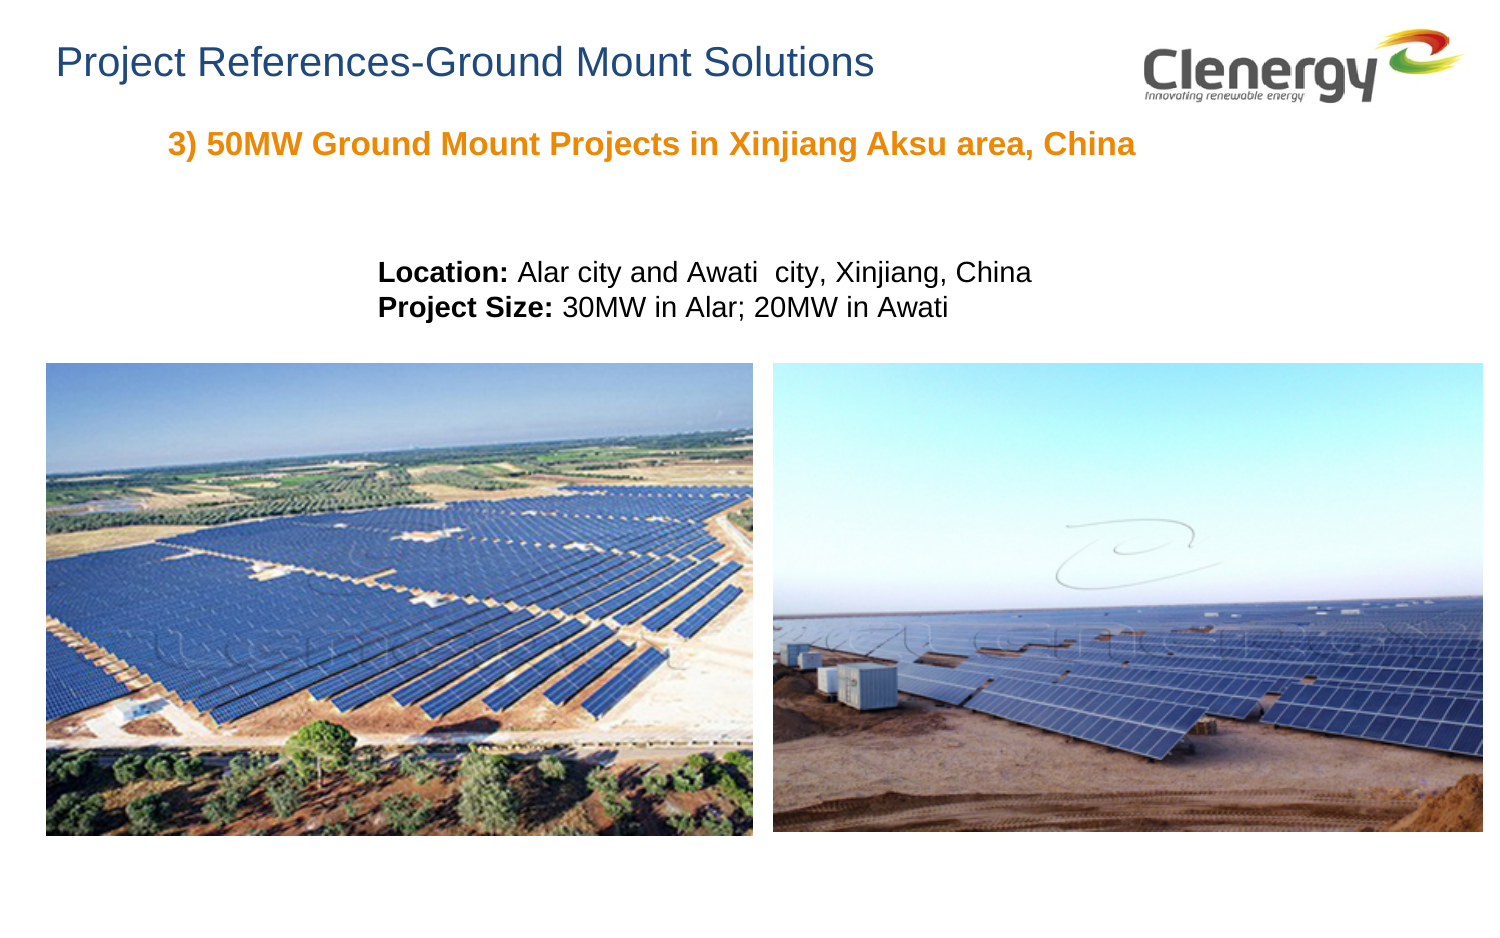

Project References-Ground Mount Solutions
# 3) 50MW Ground Mount Projects in Xinjiang Aksu area, China
Location: Alar city and Awati city, Xinjiang, China
Project Size: 30MW in Alar; 20MW in Awati